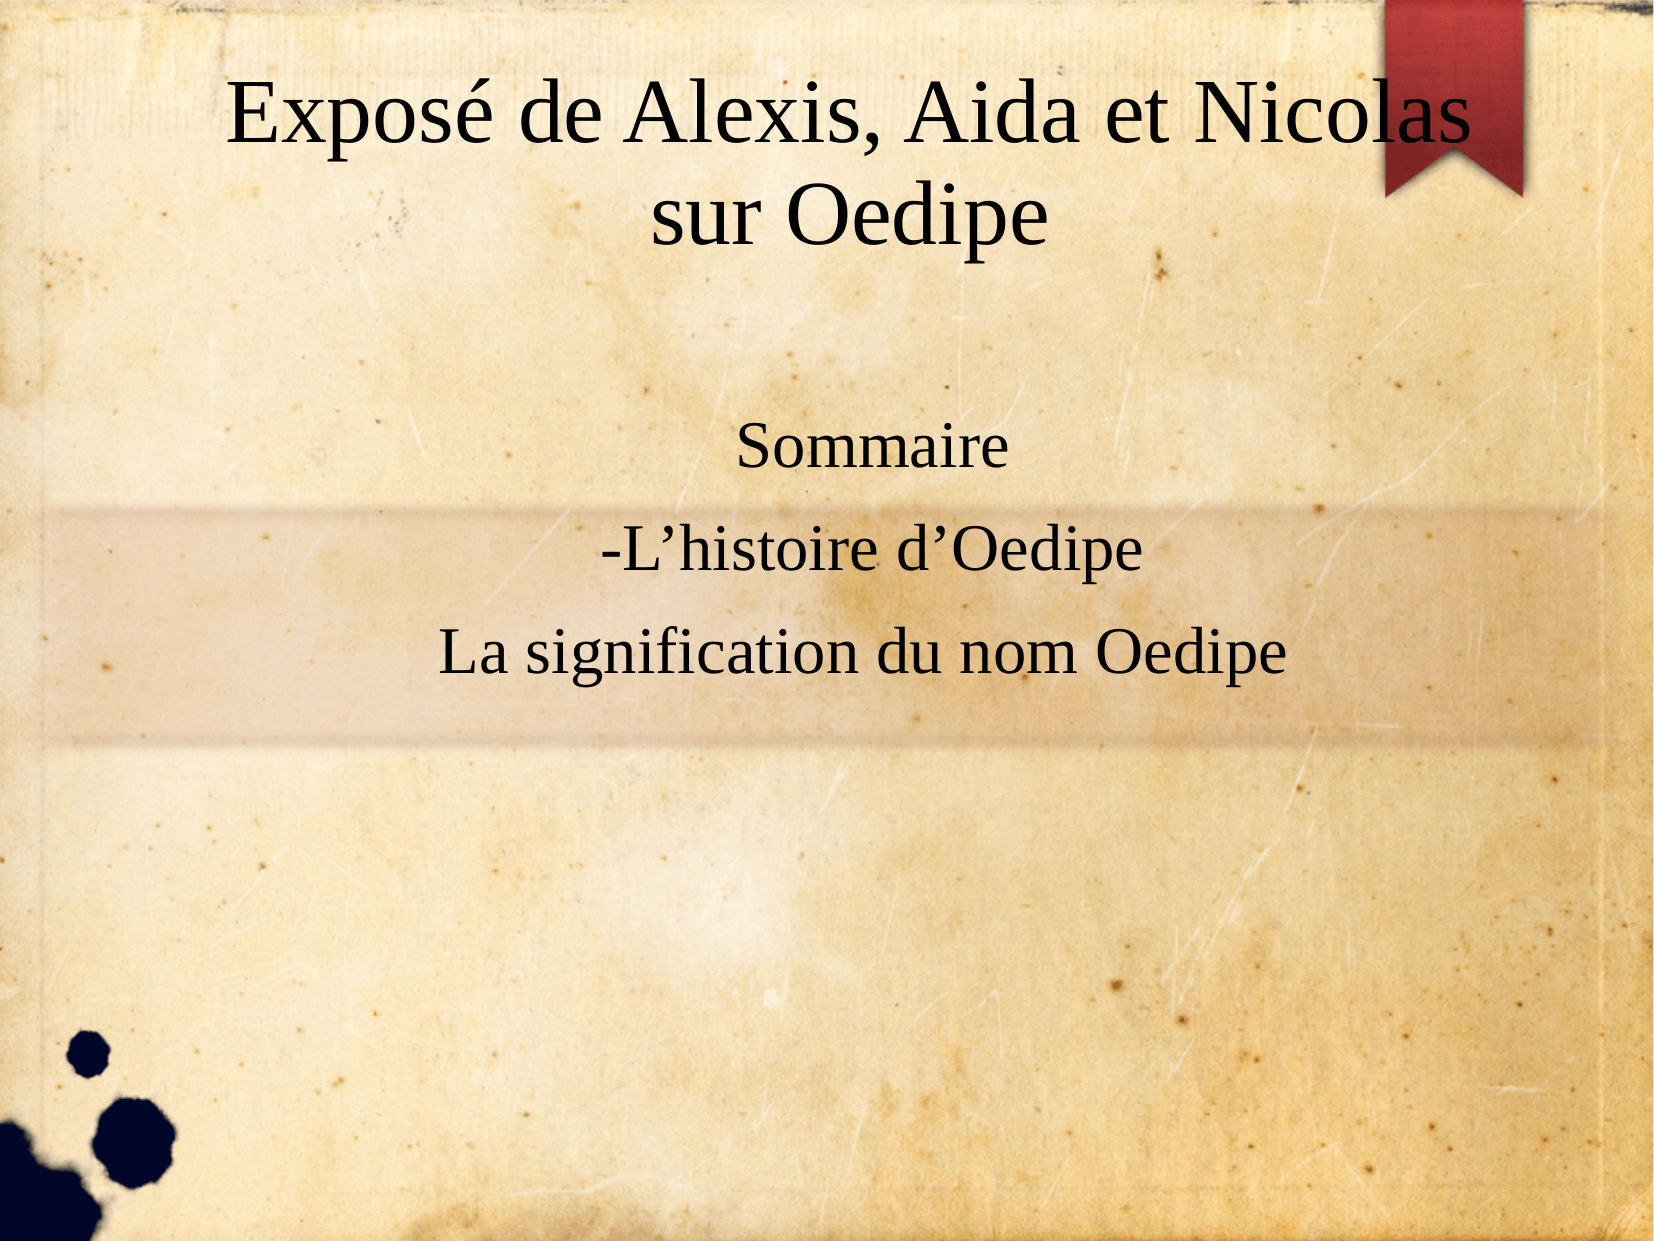

# Exposé de Alexis, Aida et Nicolas sur Oedipe
Sommaire
-L’histoire d’Oedipe
La signification du nom Oedipe